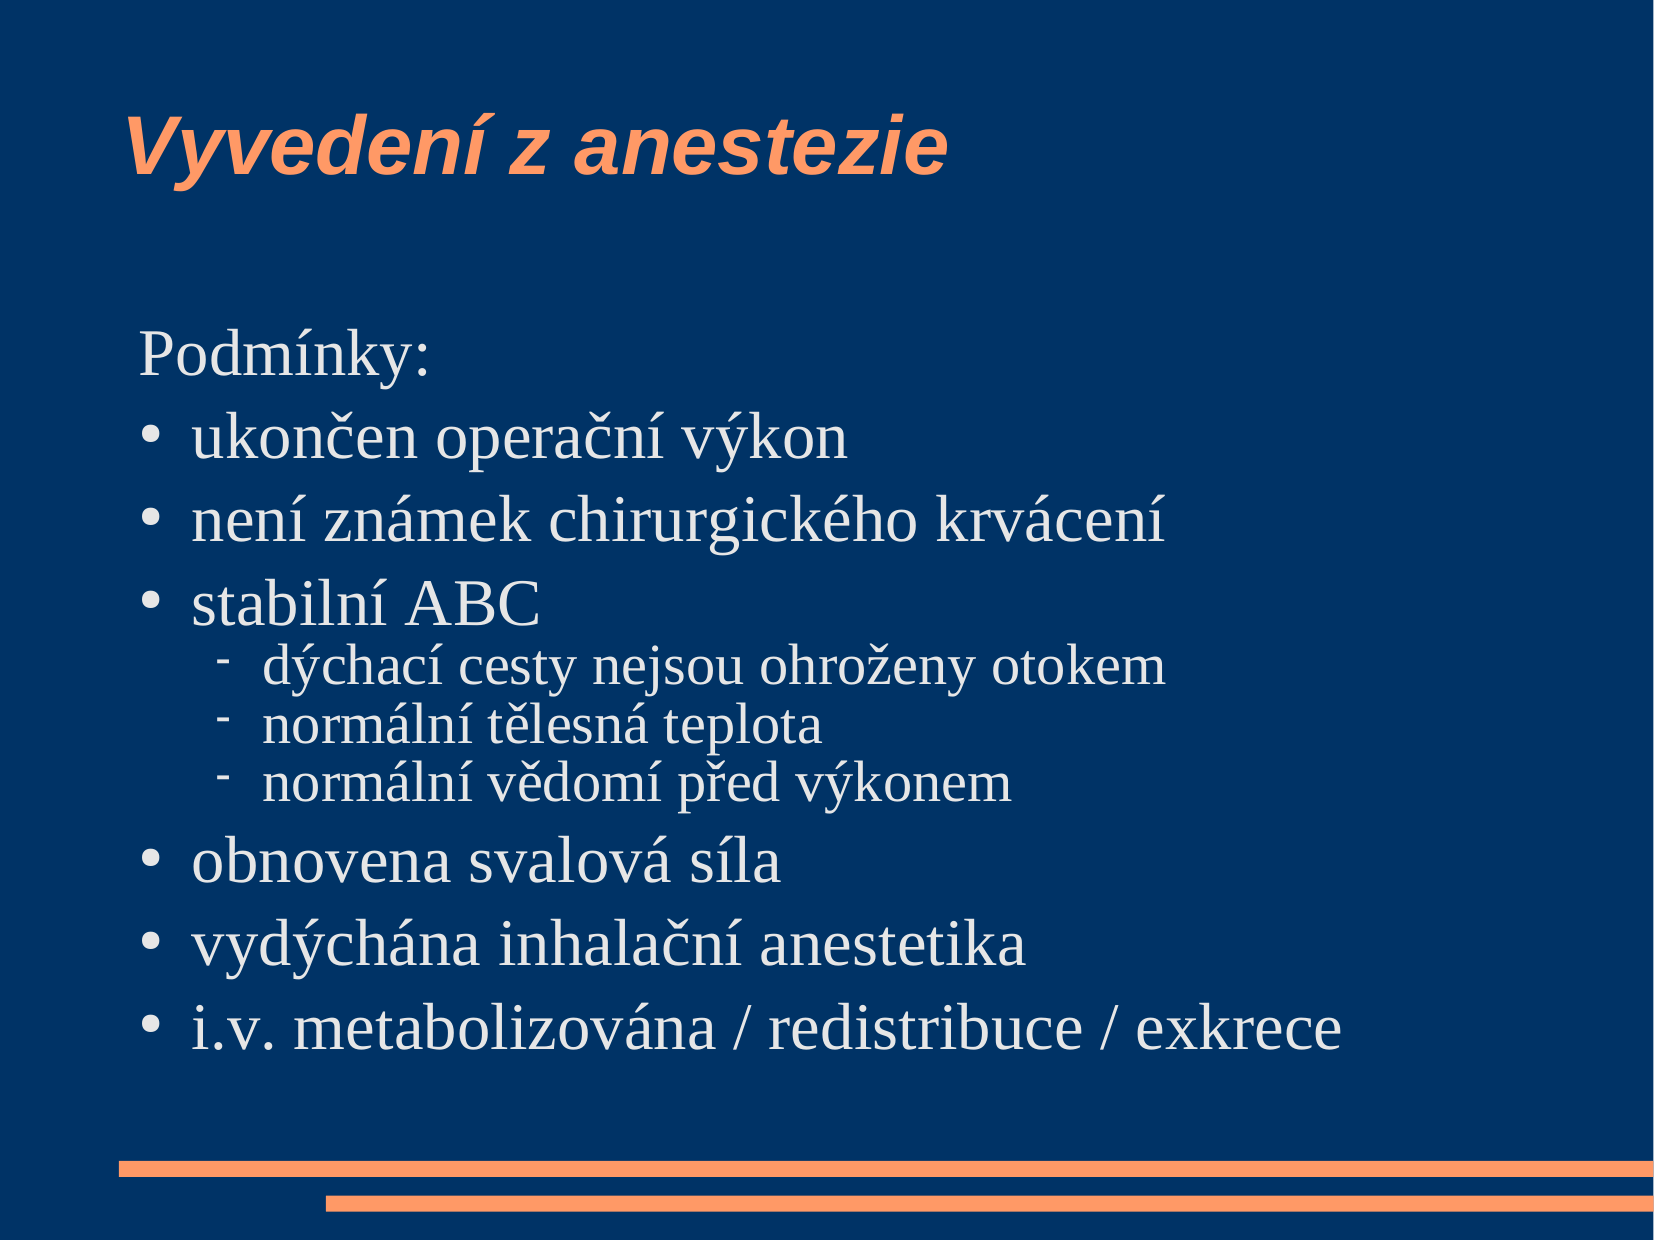

# Vyvedení z anestezie
Podmínky:
ukončen operační výkon
není známek chirurgického krvácení
stabilní ABC
dýchací cesty nejsou ohroženy otokem
normální tělesná teplota
normální vědomí před výkonem
obnovena svalová síla
vydýchána inhalační anestetika
i.v. metabolizována / redistribuce / exkrece